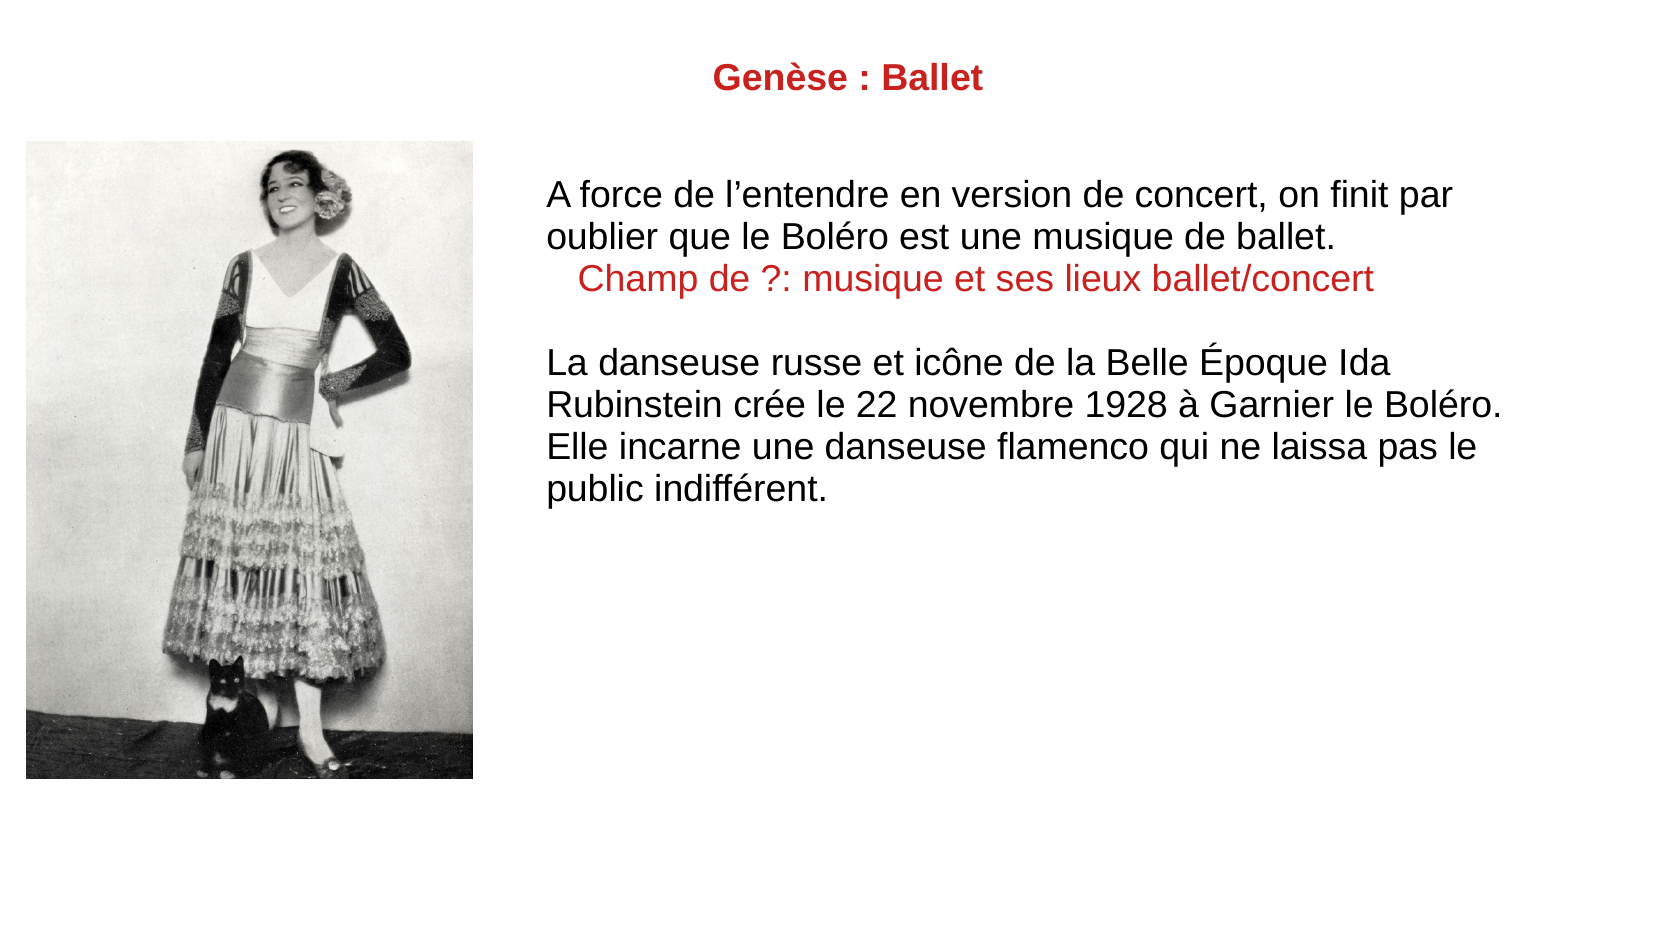

Genèse : Ballet
A force de l’entendre en version de concert, on finit par oublier que le Boléro est une musique de ballet.
 Champ de ?: musique et ses lieux ballet/concert
La danseuse russe et icône de la Belle Époque Ida Rubinstein crée le 22 novembre 1928 à Garnier le Boléro. Elle incarne une danseuse flamenco qui ne laissa pas le public indifférent.